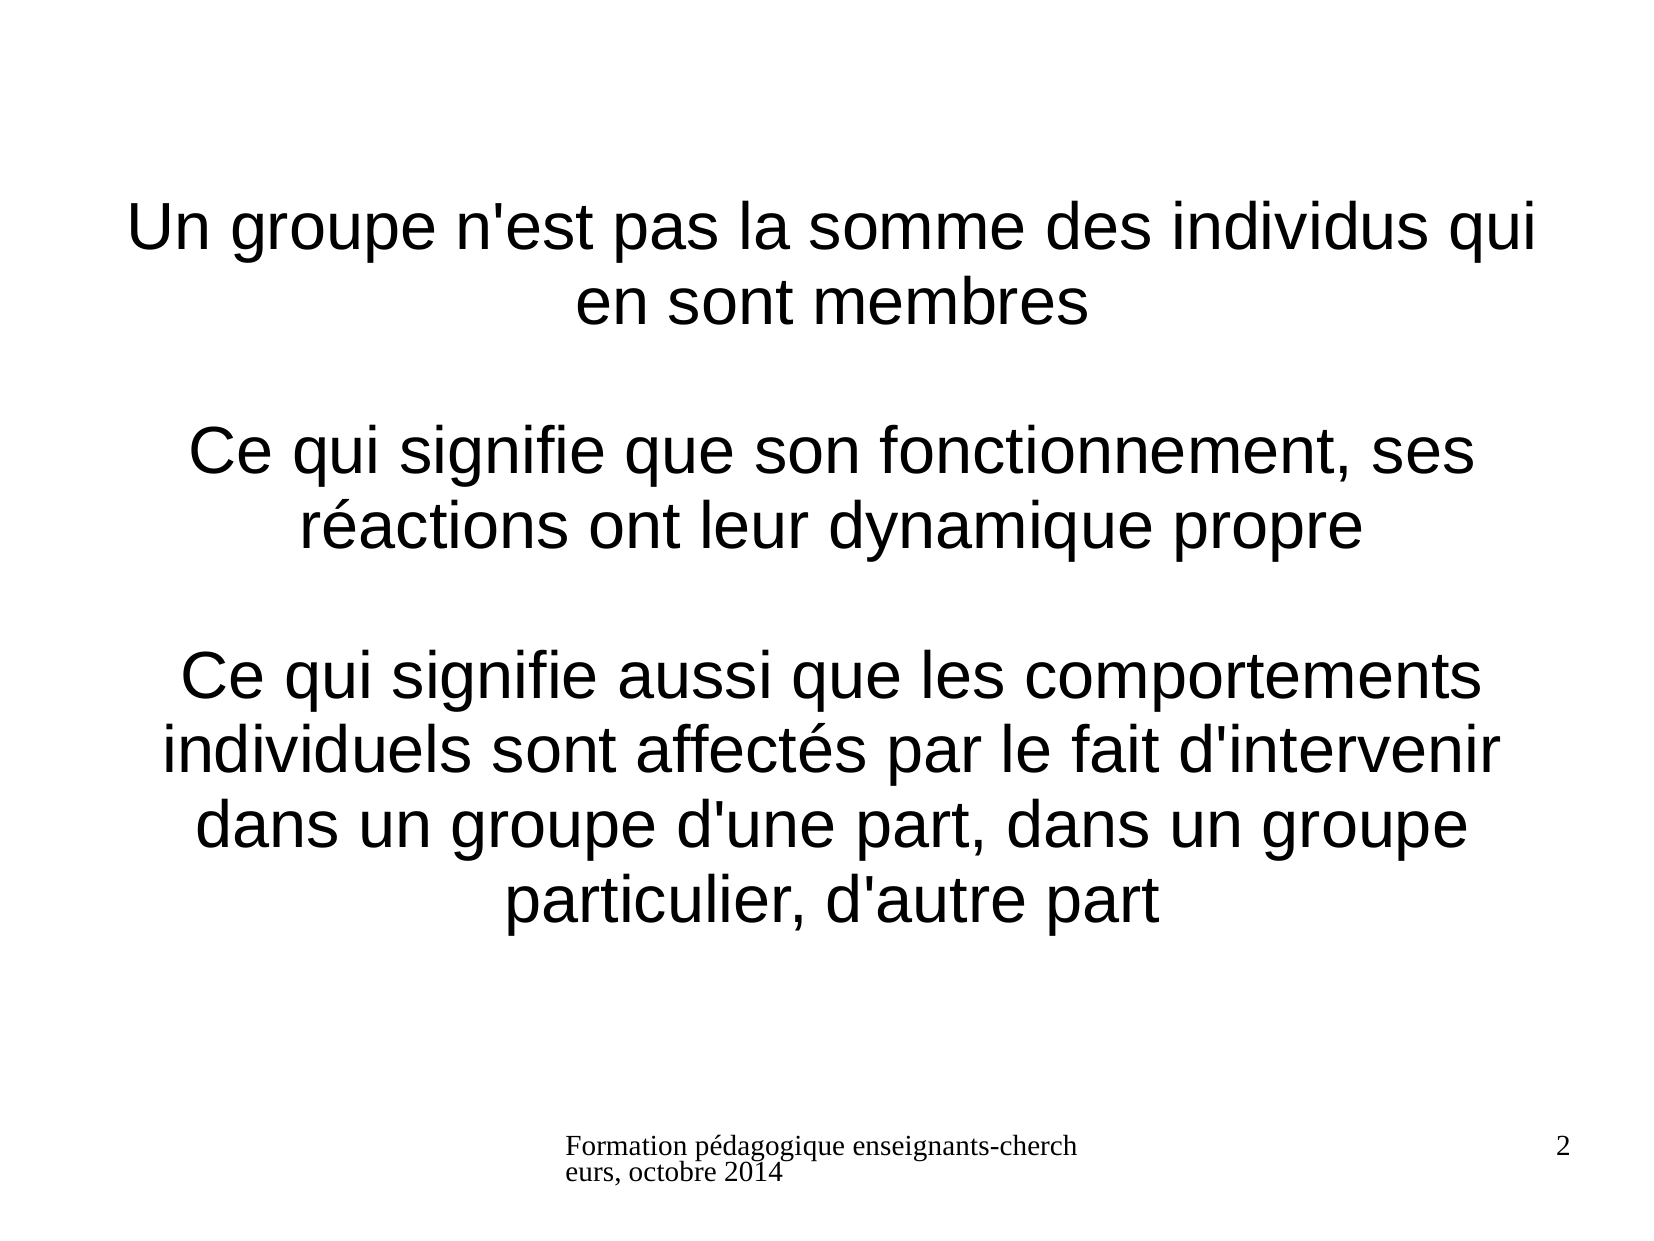

# Un groupe n'est pas la somme des individus qui en sont membres
Ce qui signifie que son fonctionnement, ses réactions ont leur dynamique propre
Ce qui signifie aussi que les comportements individuels sont affectés par le fait d'intervenir dans un groupe d'une part, dans un groupe particulier, d'autre part
Formation pédagogique enseignants-chercheurs, octobre 2014
2